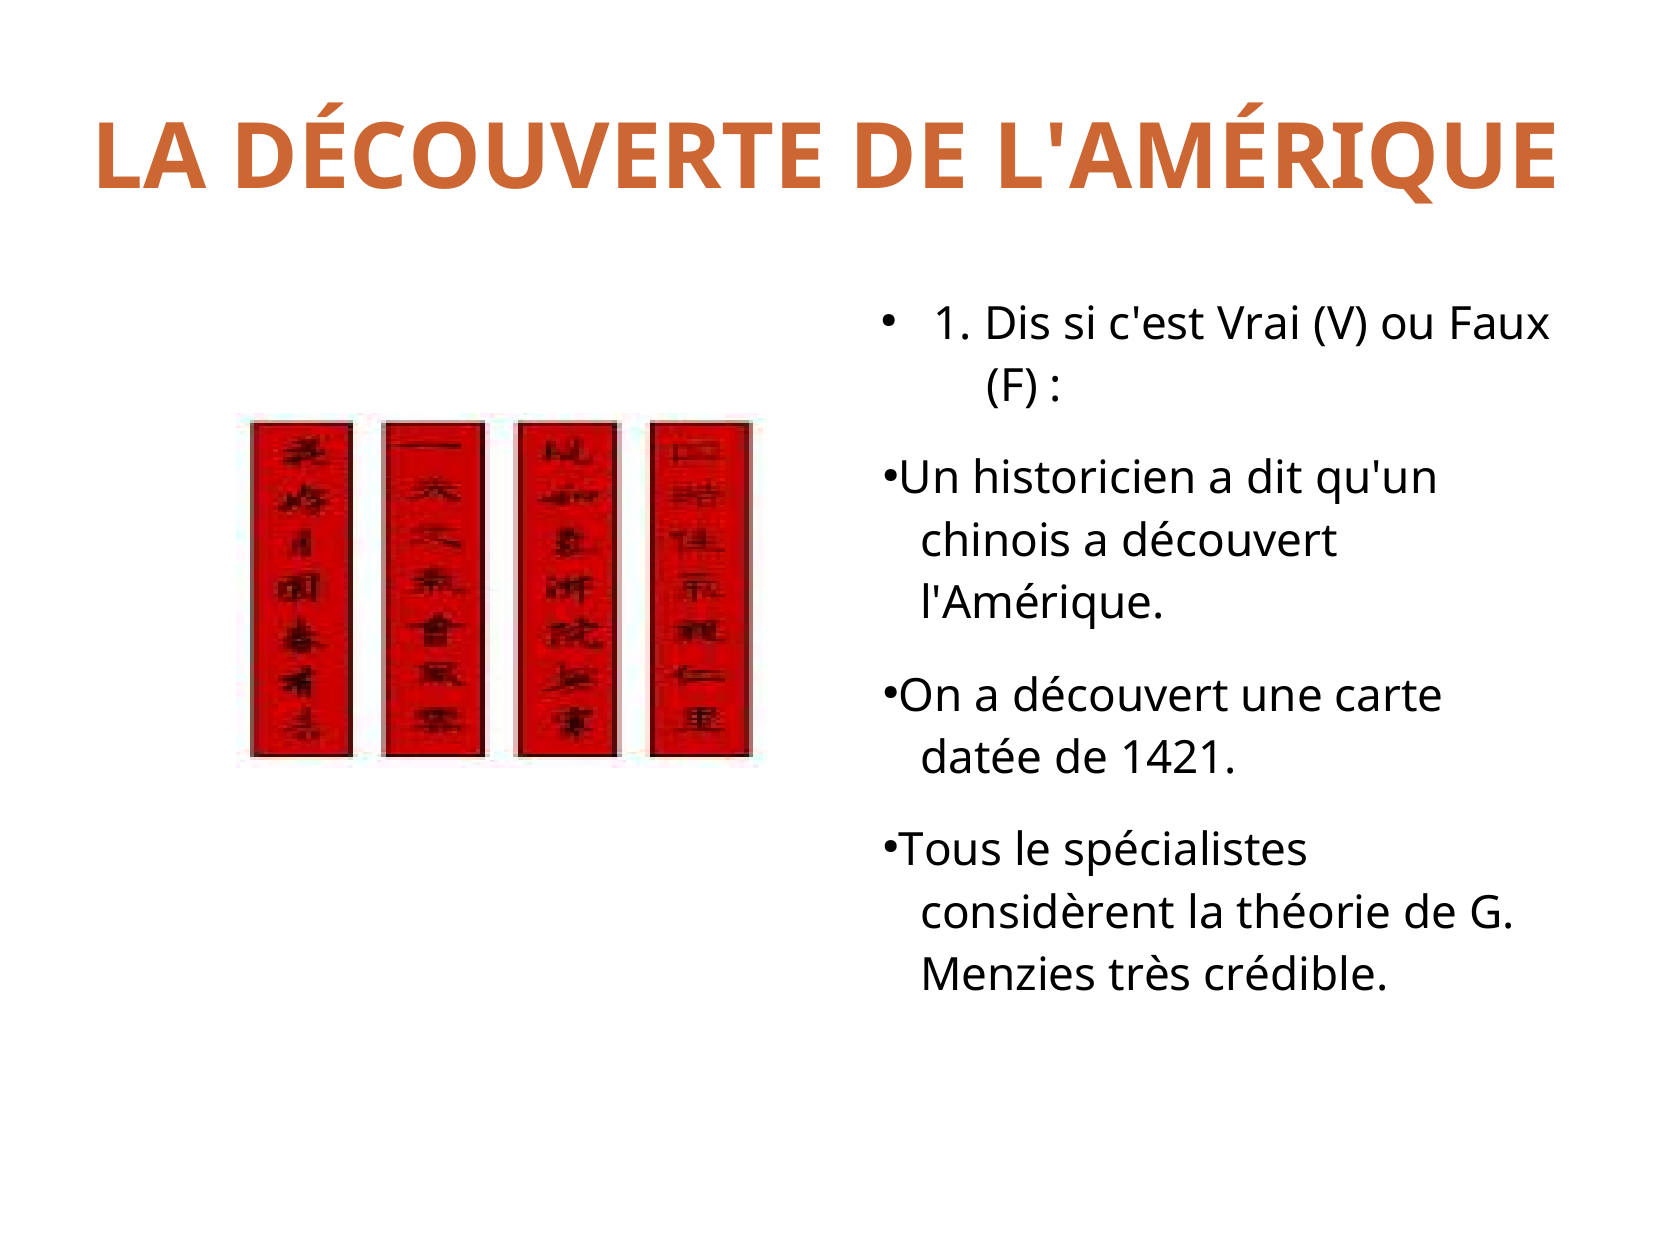

# LA DÉCOUVERTE DE L'AMÉRIQUE
1. Dis si c'est Vrai (V) ou Faux (F) :
Un historicien a dit qu'un chinois a découvert l'Amérique.
On a découvert une carte datée de 1421.
Tous le spécialistes considèrent la théorie de G. Menzies très crédible.